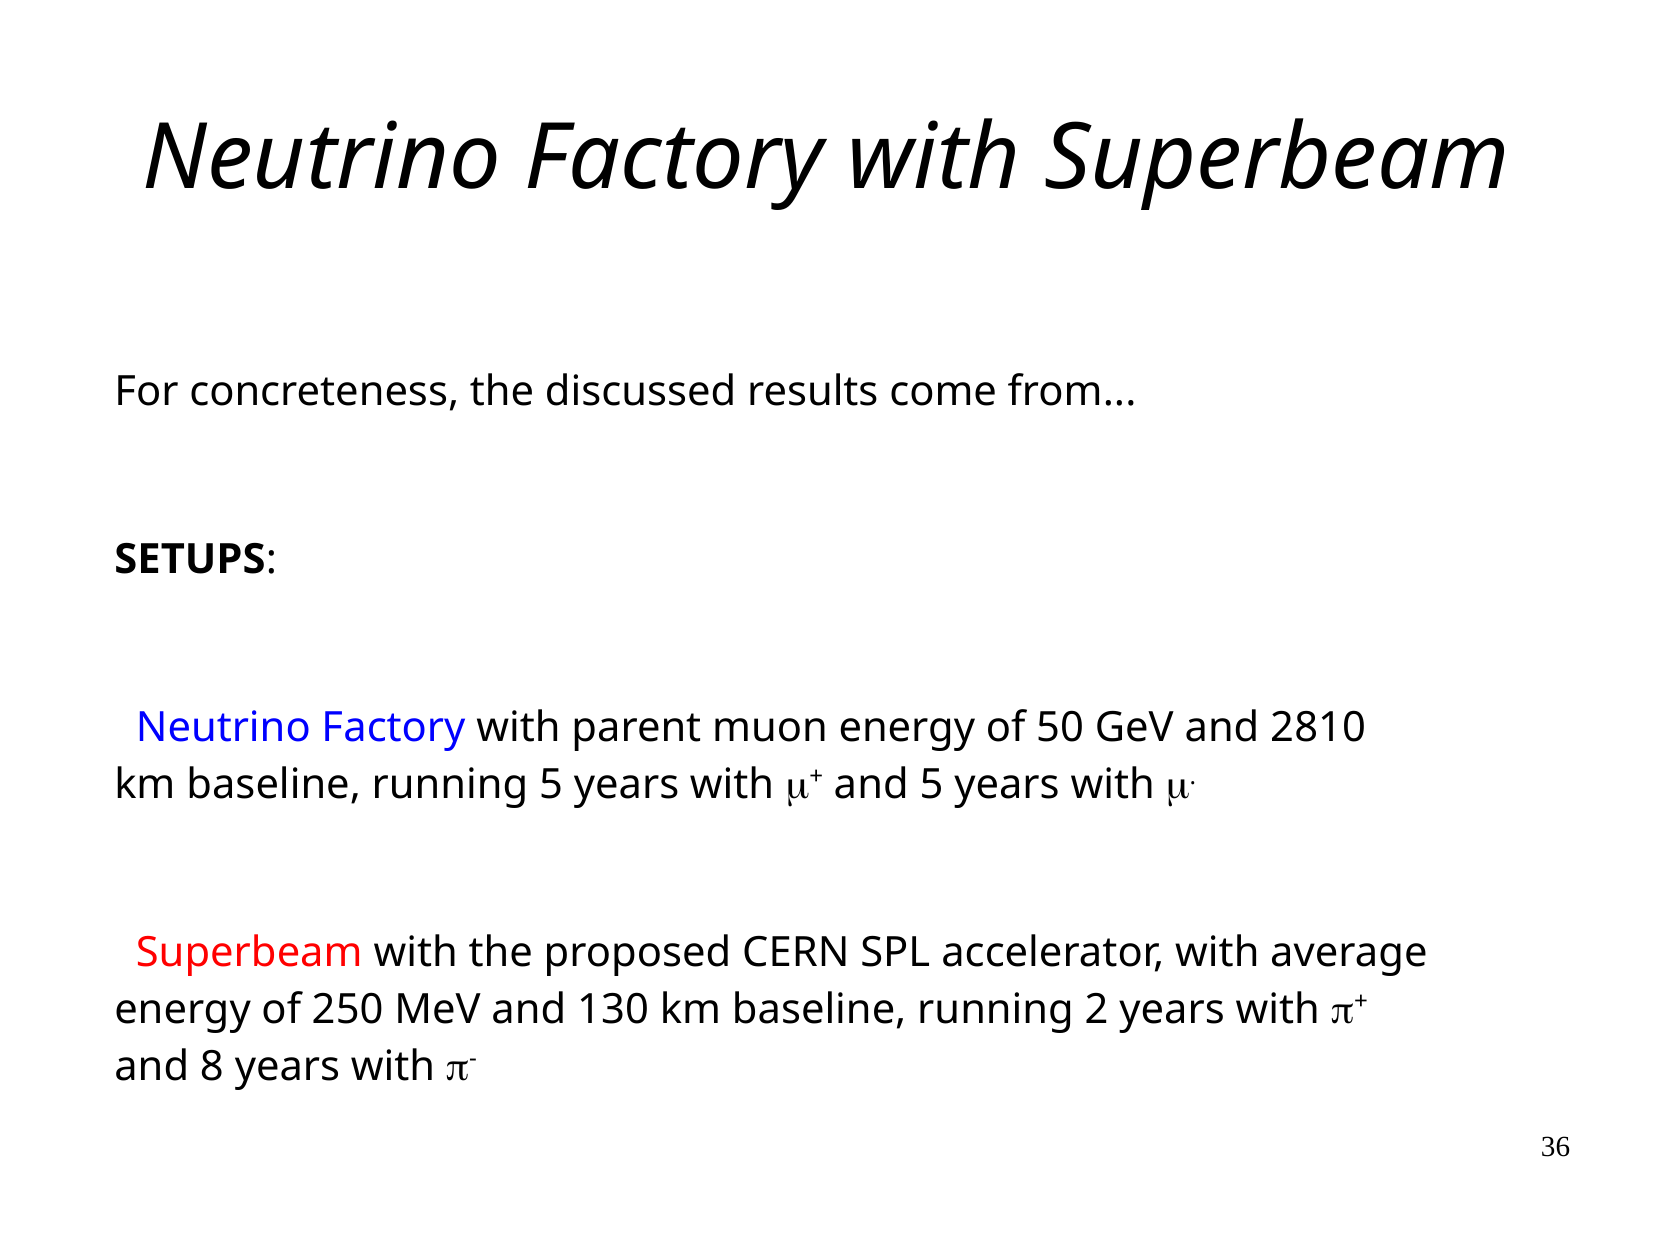

# Neutrino Factory with Superbeam
For concreteness, the discussed results come from...
SETUPS:
 Neutrino Factory with parent muon energy of 50 GeV and 2810 km baseline, running 5 years with m+ and 5 years with m.
 Superbeam with the proposed CERN SPL accelerator, with average energy of 250 MeV and 130 km baseline, running 2 years with p+ and 8 years with p-
36